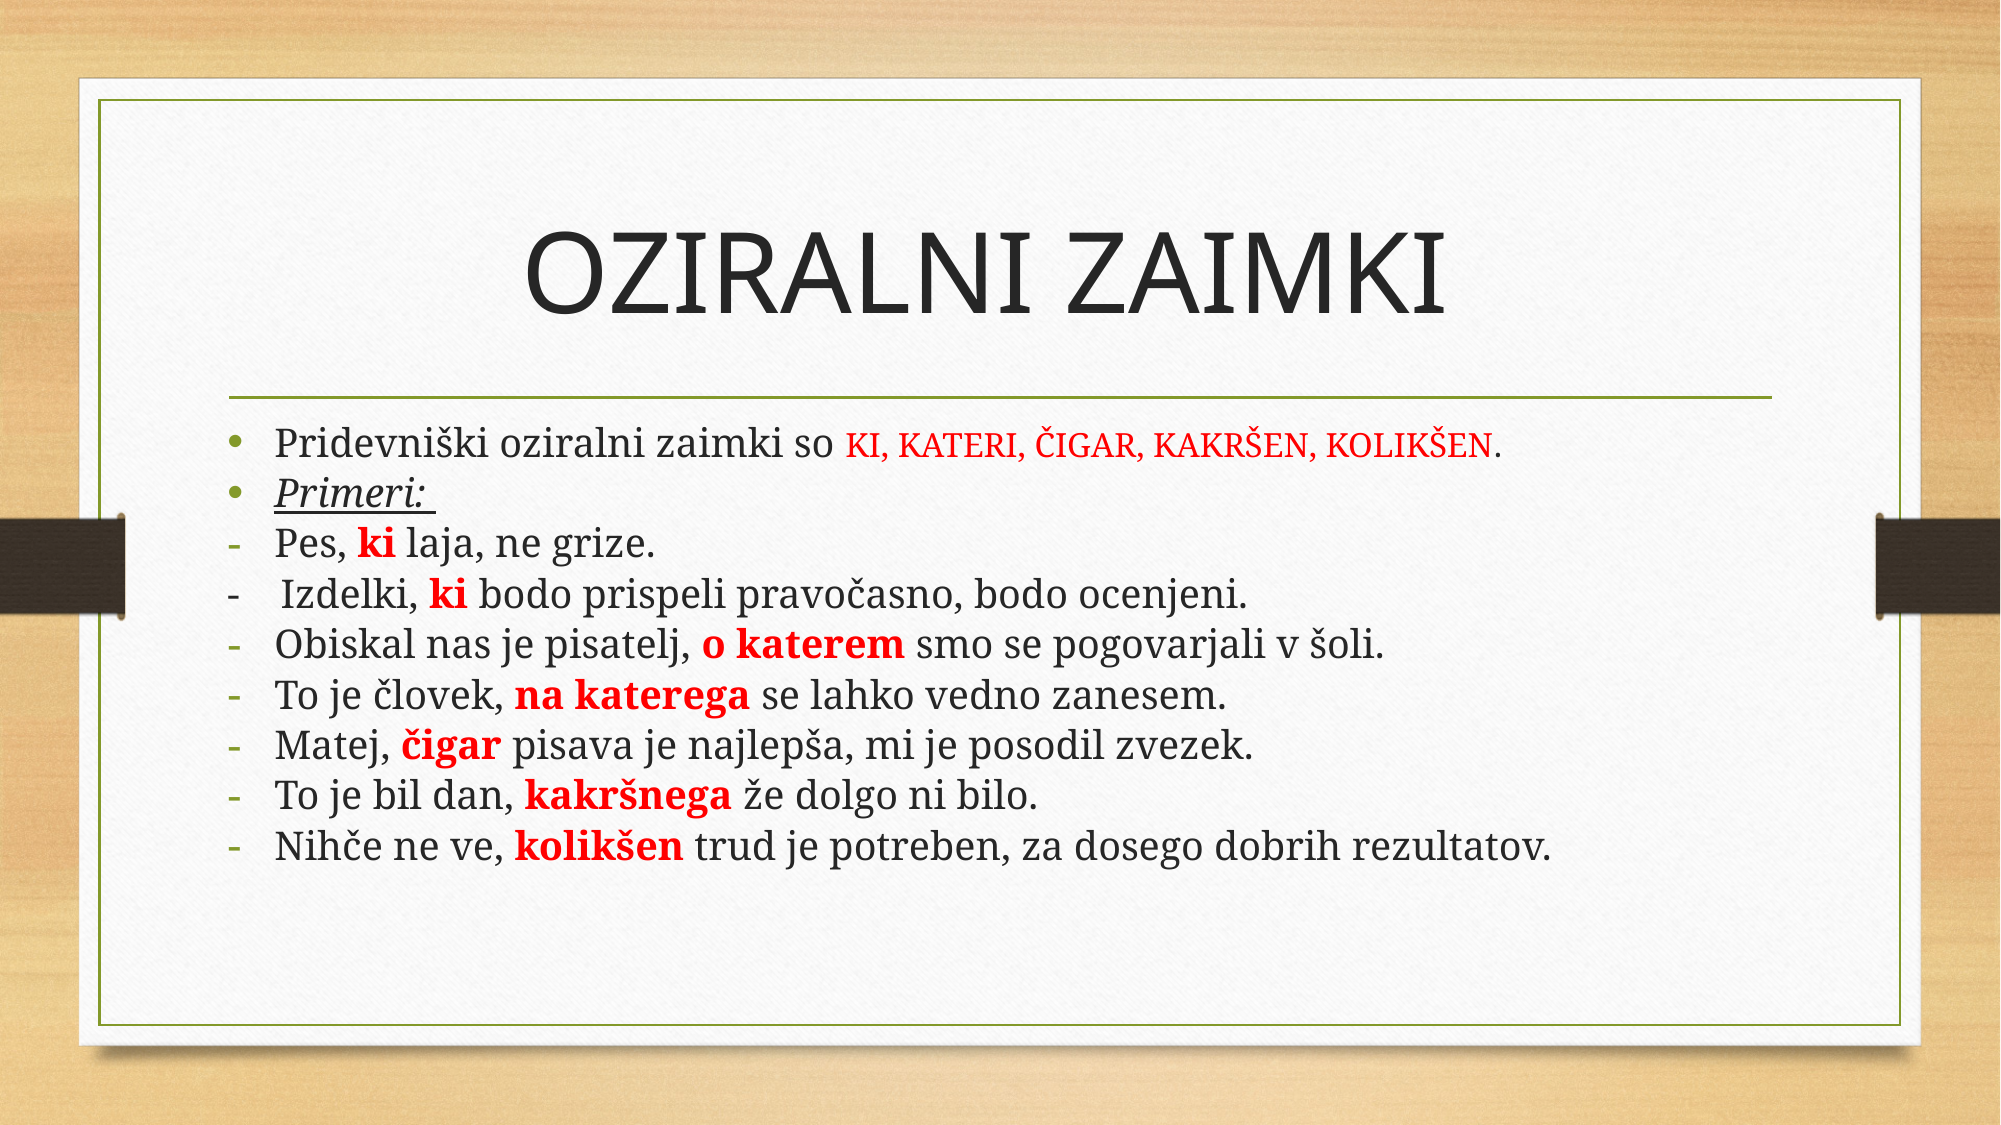

# OZIRALNI ZAIMKI
Pridevniški oziralni zaimki so KI, KATERI, ČIGAR, KAKRŠEN, KOLIKŠEN.
Primeri:
Pes, ki laja, ne grize.
- Izdelki, ki bodo prispeli pravočasno, bodo ocenjeni.
Obiskal nas je pisatelj, o katerem smo se pogovarjali v šoli.
To je človek, na katerega se lahko vedno zanesem.
Matej, čigar pisava je najlepša, mi je posodil zvezek.
To je bil dan, kakršnega že dolgo ni bilo.
Nihče ne ve, kolikšen trud je potreben, za dosego dobrih rezultatov.